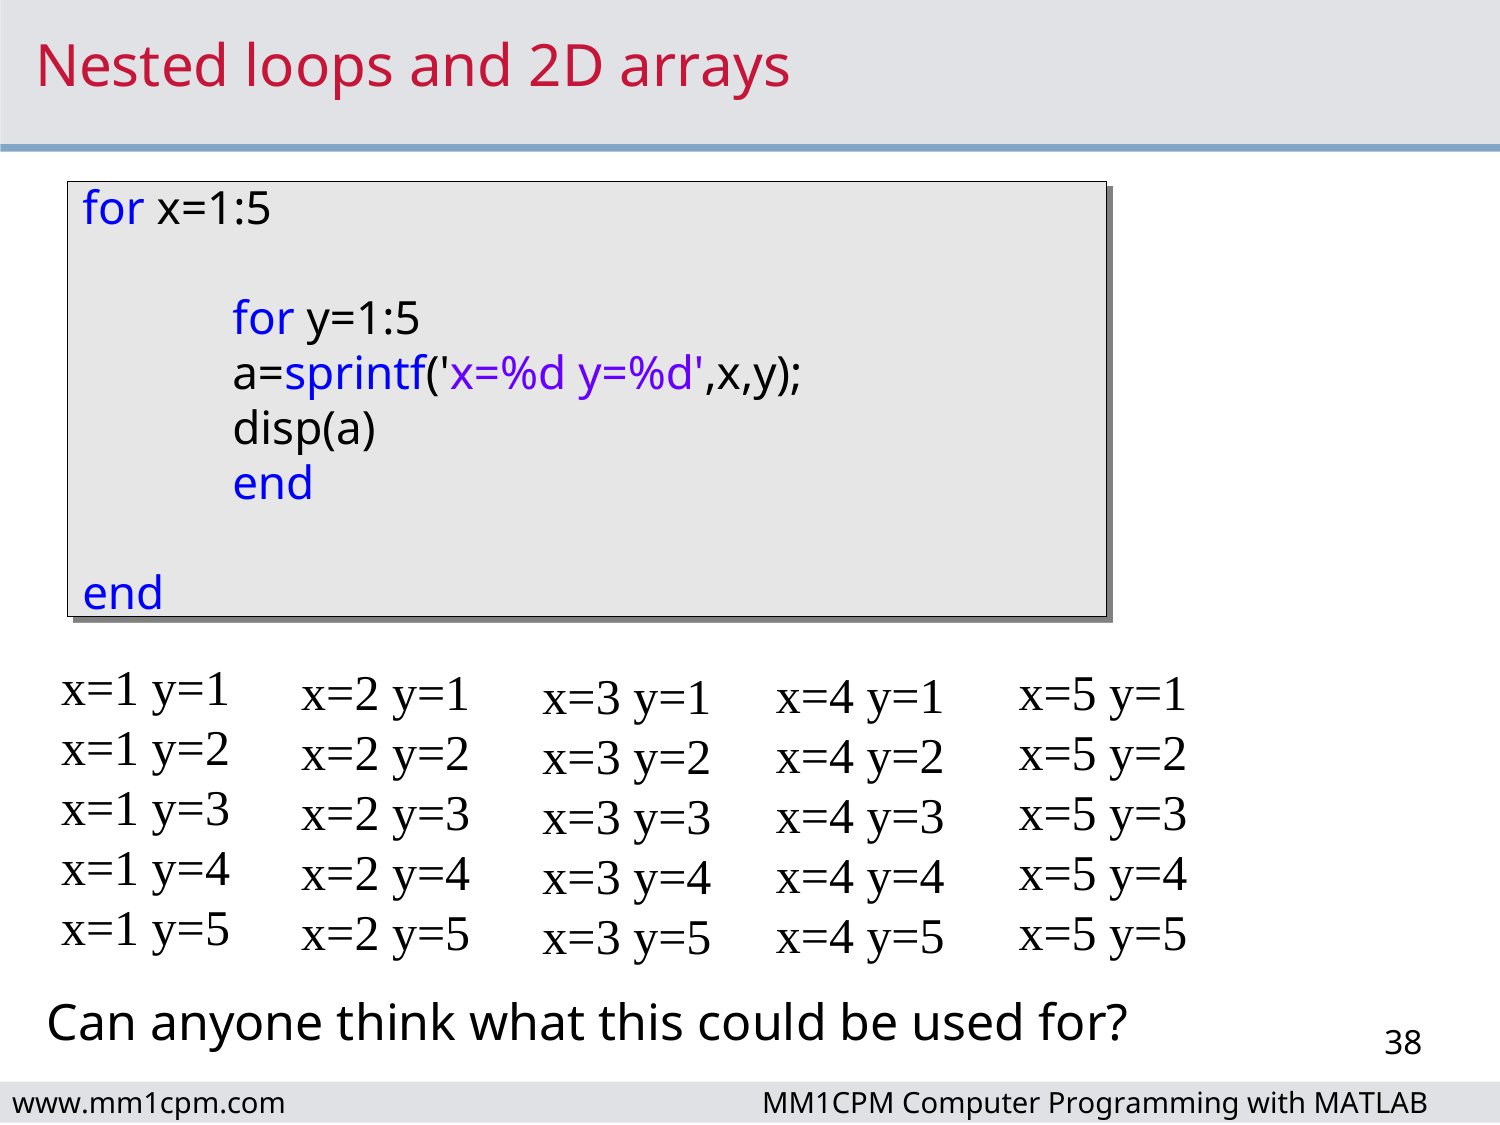

# Nested loops and 2D arrays
for x=1:5
	for y=1:5
	a=sprintf('x=%d y=%d',x,y);
	disp(a)
	end
end
x=1 y=1
x=1 y=2
x=1 y=3
x=1 y=4
x=1 y=5
x=2 y=1
x=2 y=2
x=2 y=3
x=2 y=4
x=2 y=5
x=5 y=1
x=5 y=2
x=5 y=3
x=5 y=4
x=5 y=5
x=4 y=1
x=4 y=2
x=4 y=3
x=4 y=4
x=4 y=5
x=3 y=1
x=3 y=2
x=3 y=3
x=3 y=4
x=3 y=5
Can anyone think what this could be used for?